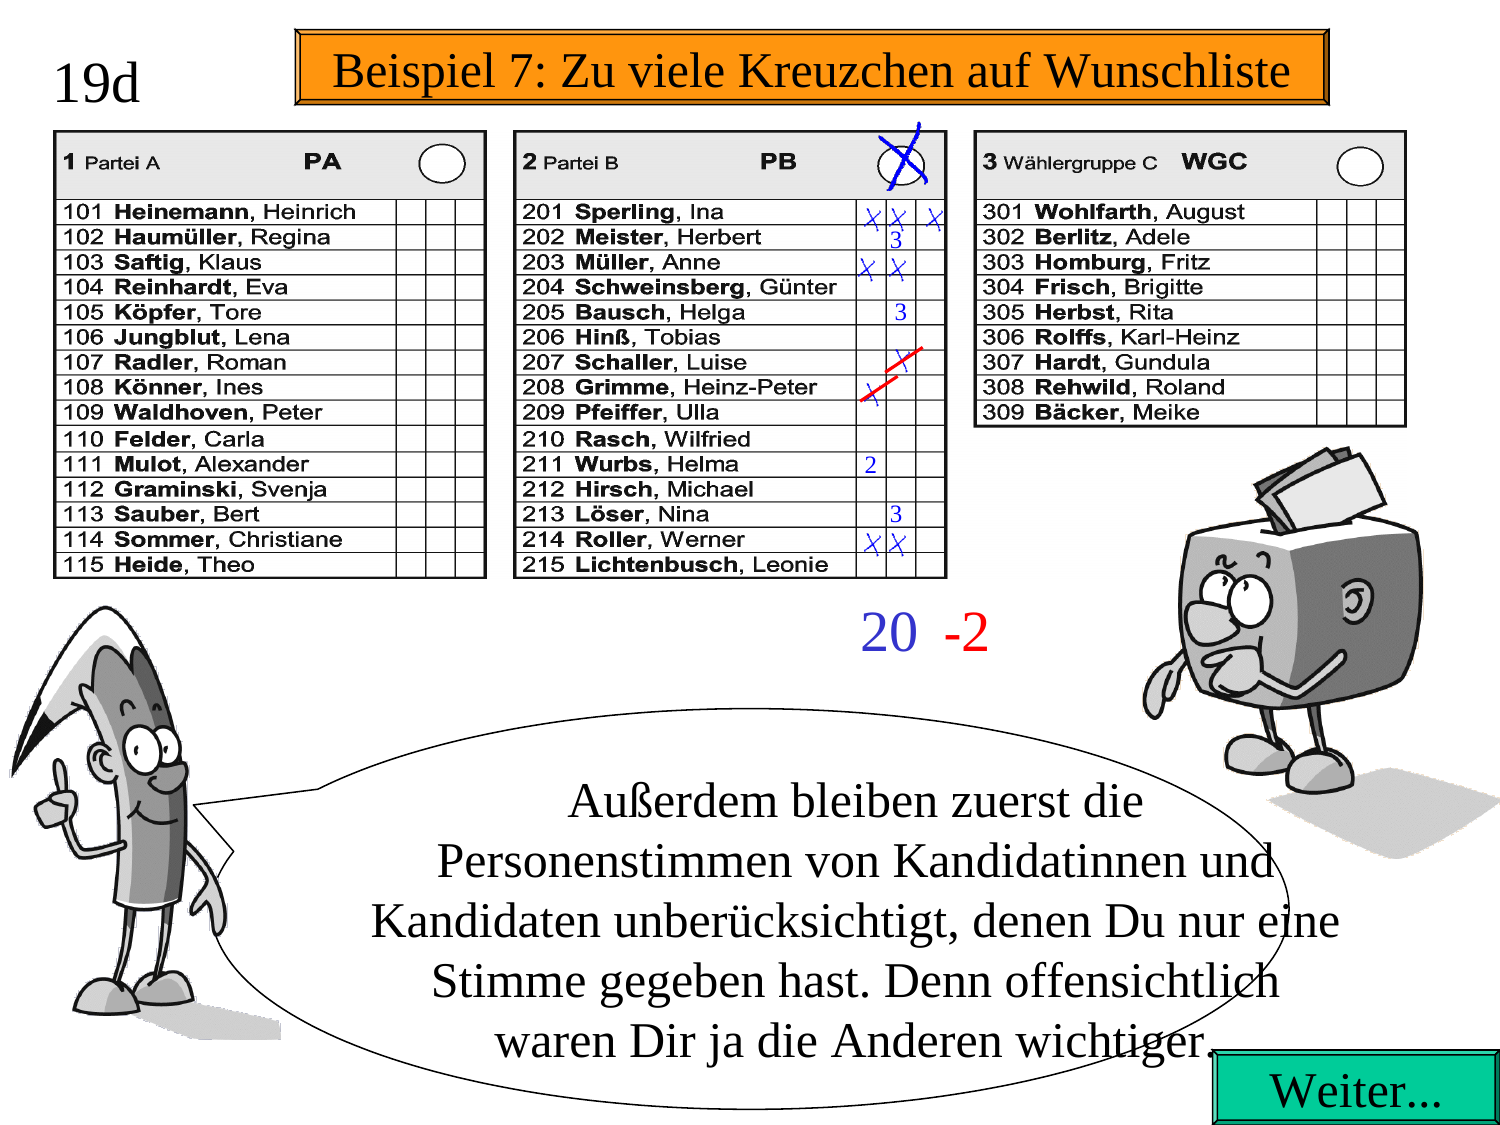

Beispiel 7: Zu viele Kreuzchen auf Wunschliste
19d
3
3
2
3
-2
20
Außerdem bleiben zuerst die
Personenstimmen von Kandidatinnen und
Kandidaten unberücksichtigt, denen Du nur eine
Stimme gegeben hast. Denn offensichtlich
waren Dir ja die Anderen wichtiger.
Weiter...